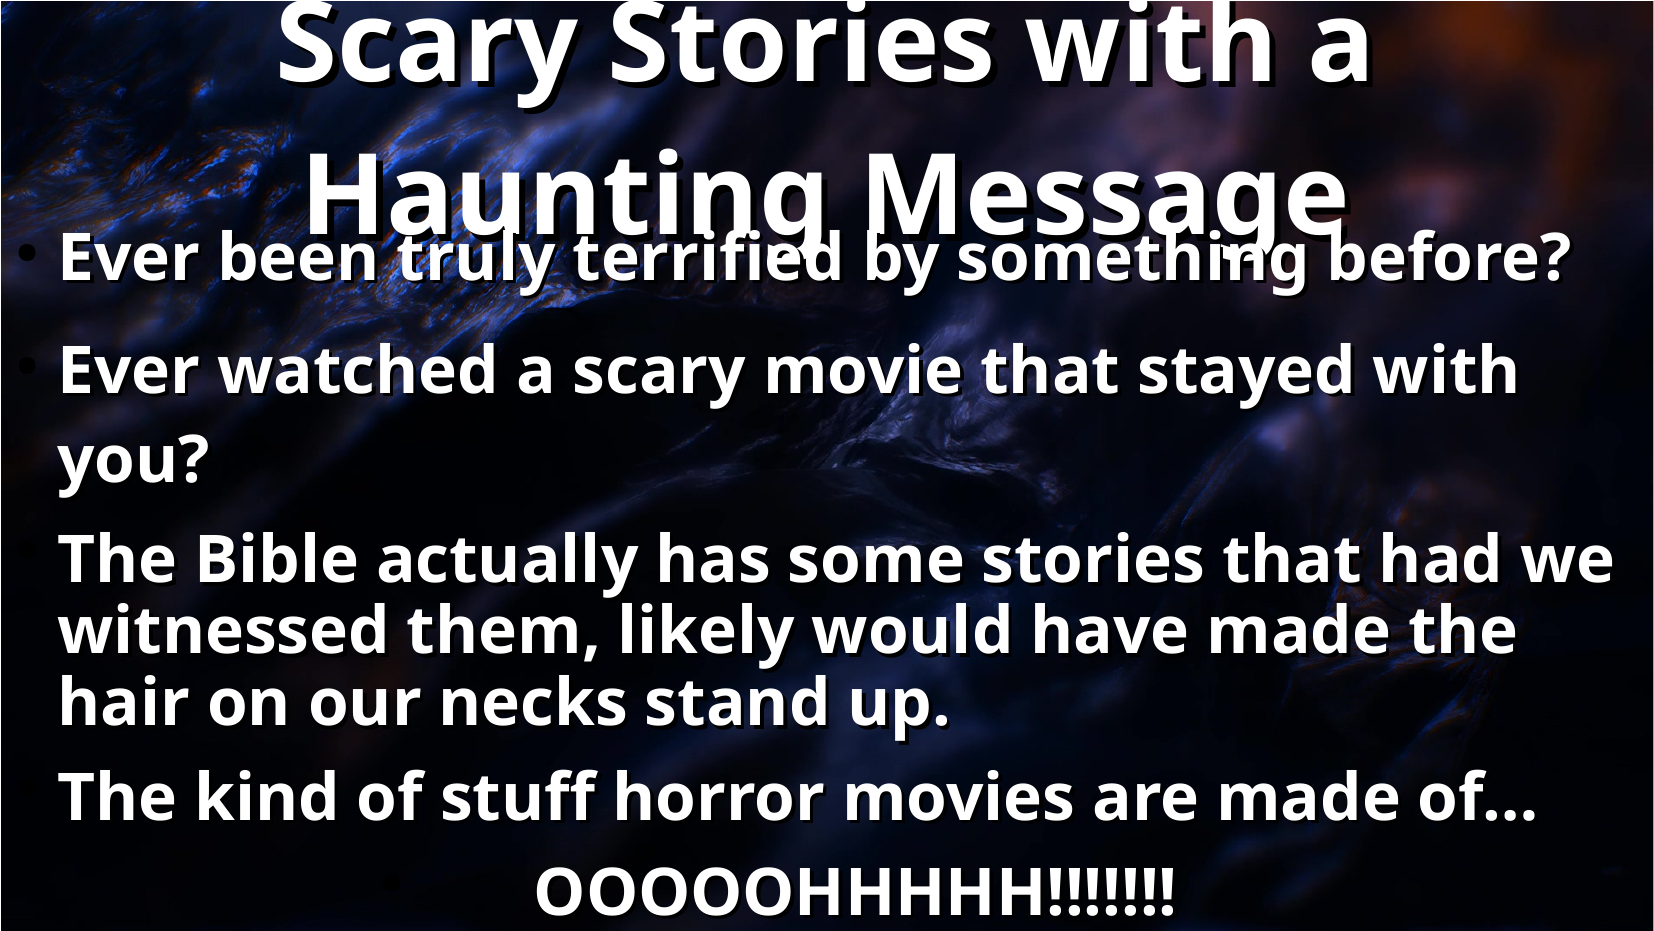

# Scary Stories with a Haunting Message
Ever been truly terrified by something before?
Ever watched a scary movie that stayed with you?
The Bible actually has some stories that had we witnessed them, likely would have made the hair on our necks stand up.
The kind of stuff horror movies are made of…
OOOOOHHHHH!!!!!!!